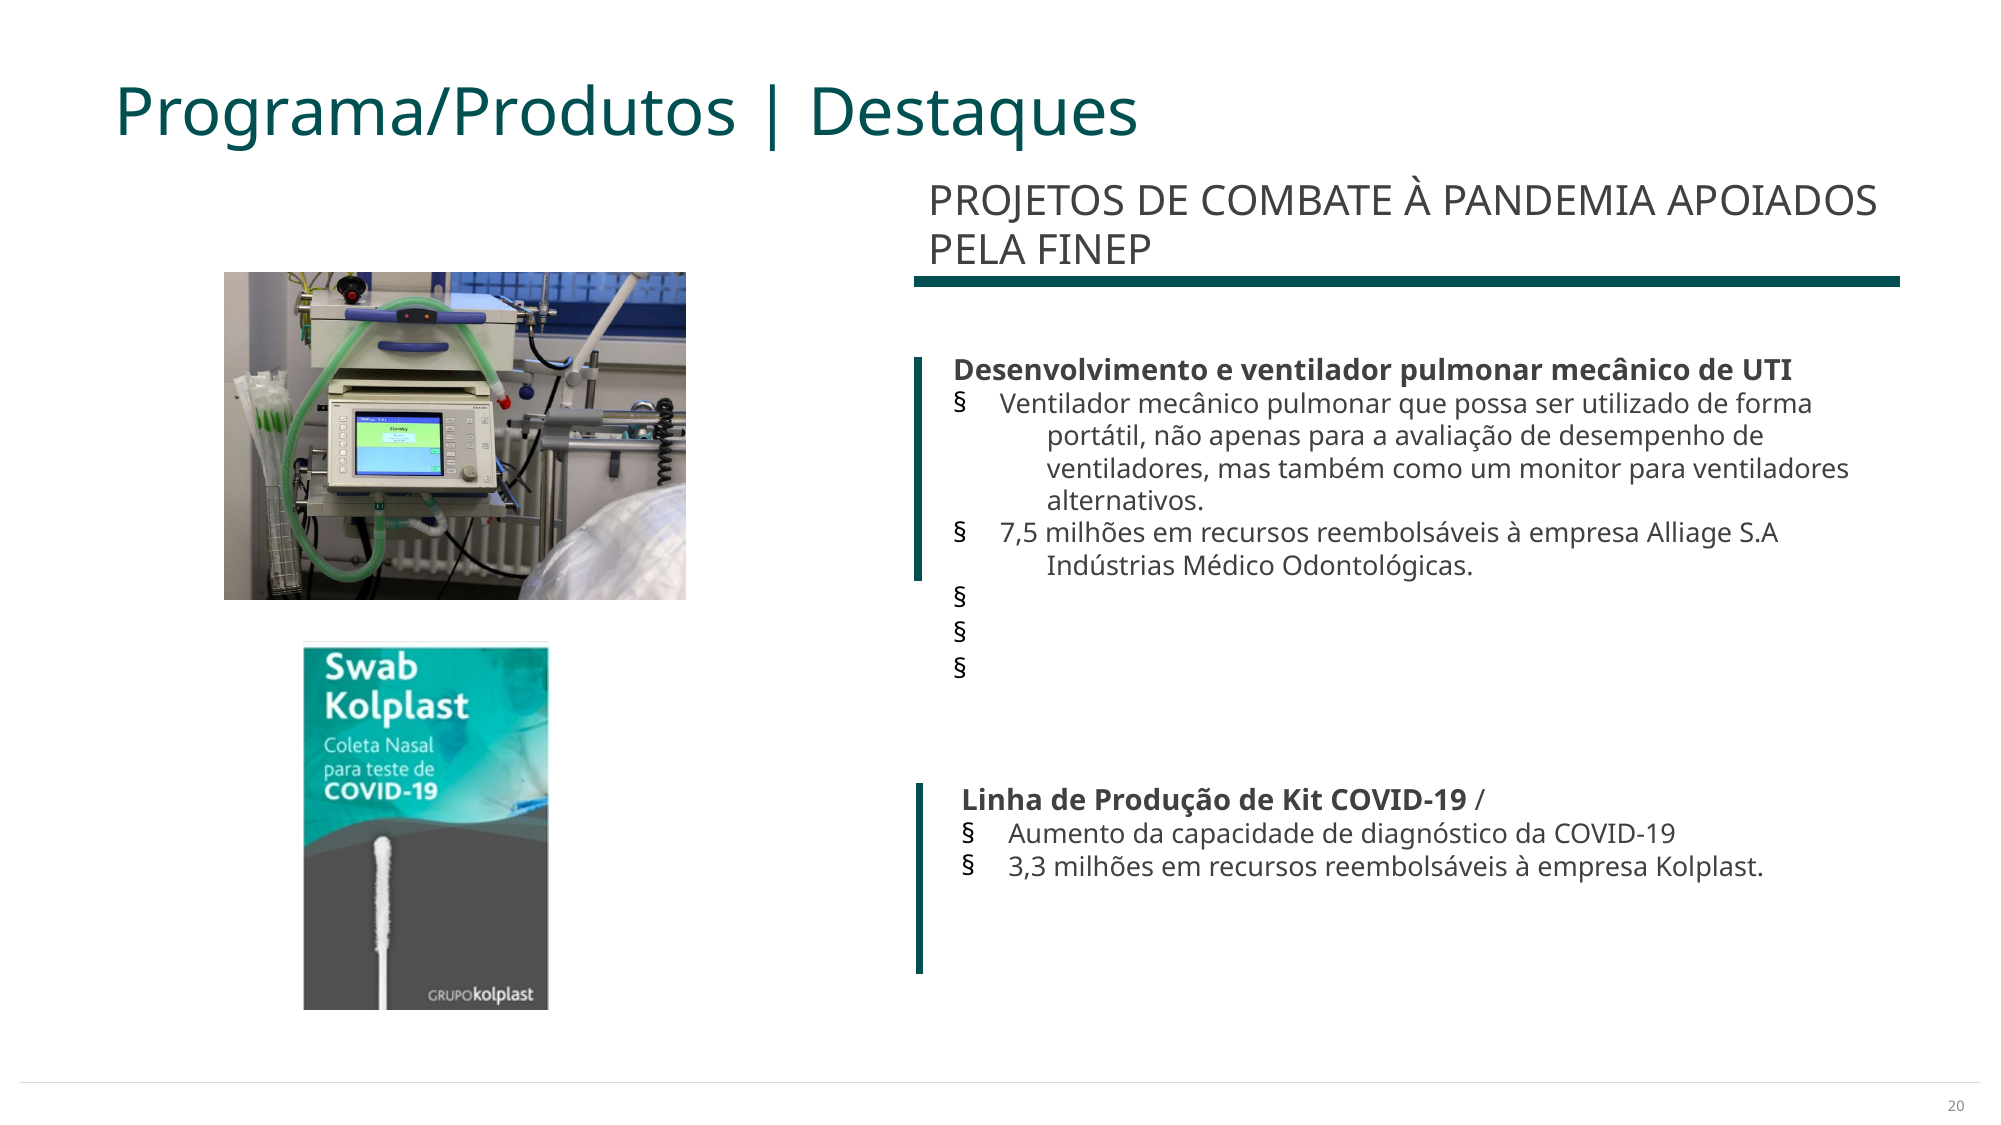

# Programa/Produtos | Destaques
PROJETOS DE COMBATE À PANDEMIA APOIADOS PELA FINEP
Desenvolvimento e ventilador pulmonar mecânico de UTI
Ventilador mecânico pulmonar que possa ser utilizado de forma portátil, não apenas para a avaliação de desempenho de ventiladores, mas também como um monitor para ventiladores alternativos.
7,5 milhões em recursos reembolsáveis à empresa Alliage S.A Indústrias Médico Odontológicas.
Linha de Produção de Kit COVID-19 /
Aumento da capacidade de diagnóstico da COVID-19
3,3 milhões em recursos reembolsáveis à empresa Kolplast.